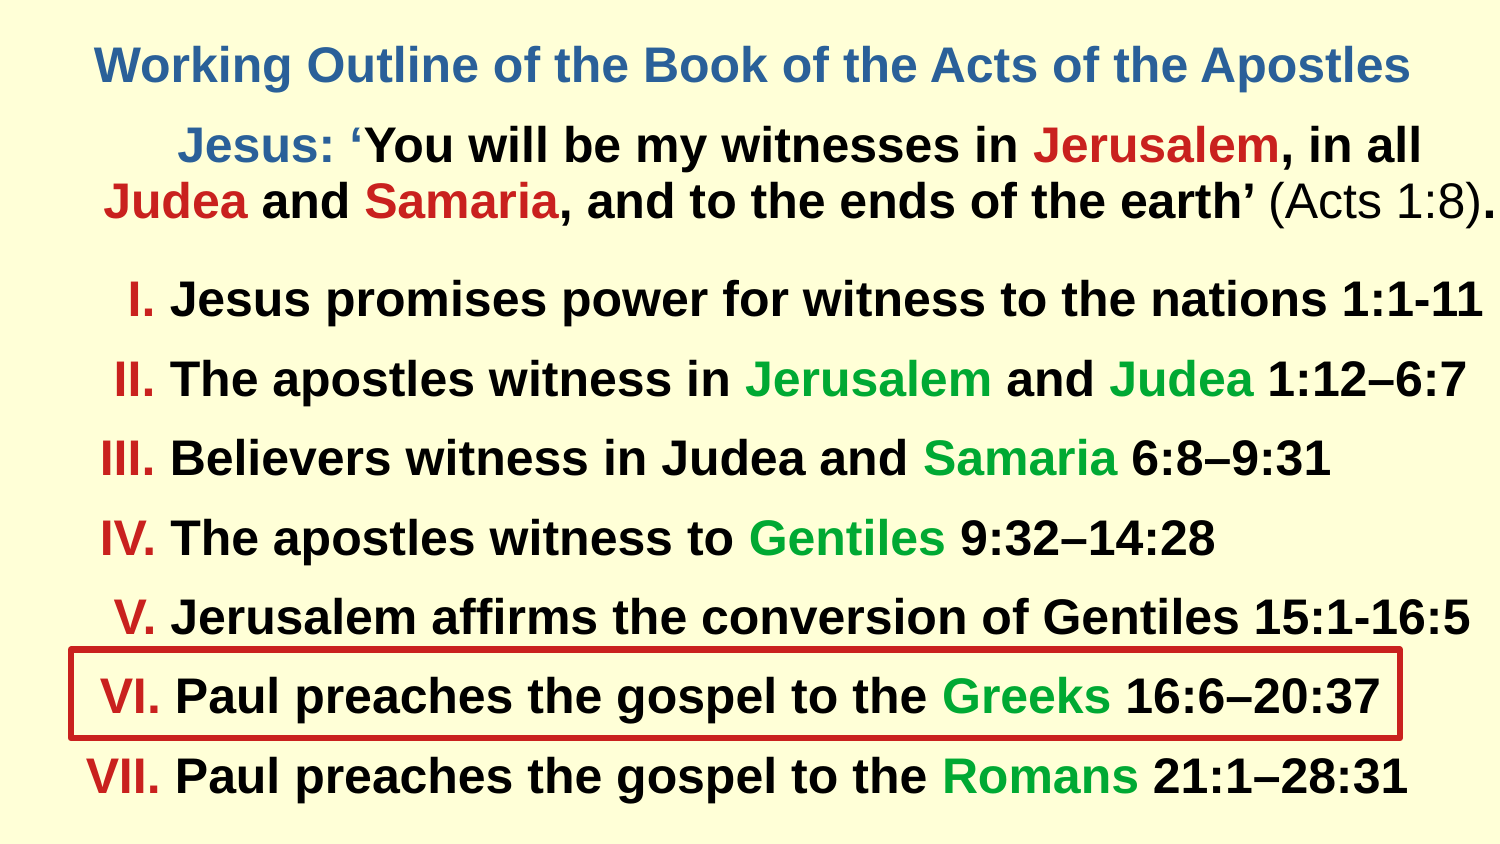

Working Outline of the Book of the Acts of the Apostles
	Jesus: ‘You will be my witnesses in Jerusalem, in all Judea and Samaria, and to the ends of the earth’ (Acts 1:8).
   I. Jesus promises power for witness to the nations 1:1-11
  II. The apostles witness in Jerusalem and Judea 1:12–6:7
 III. Believers witness in Judea and Samaria 6:8–9:31
 IV. The apostles witness to Gentiles 9:32–14:28
  V. Jerusalem affirms the conversion of Gentiles 15:1-16:5
 VI. Paul preaches the gospel to the Greeks 16:6–20:37
VII. Paul preaches the gospel to the Romans 21:1–28:31